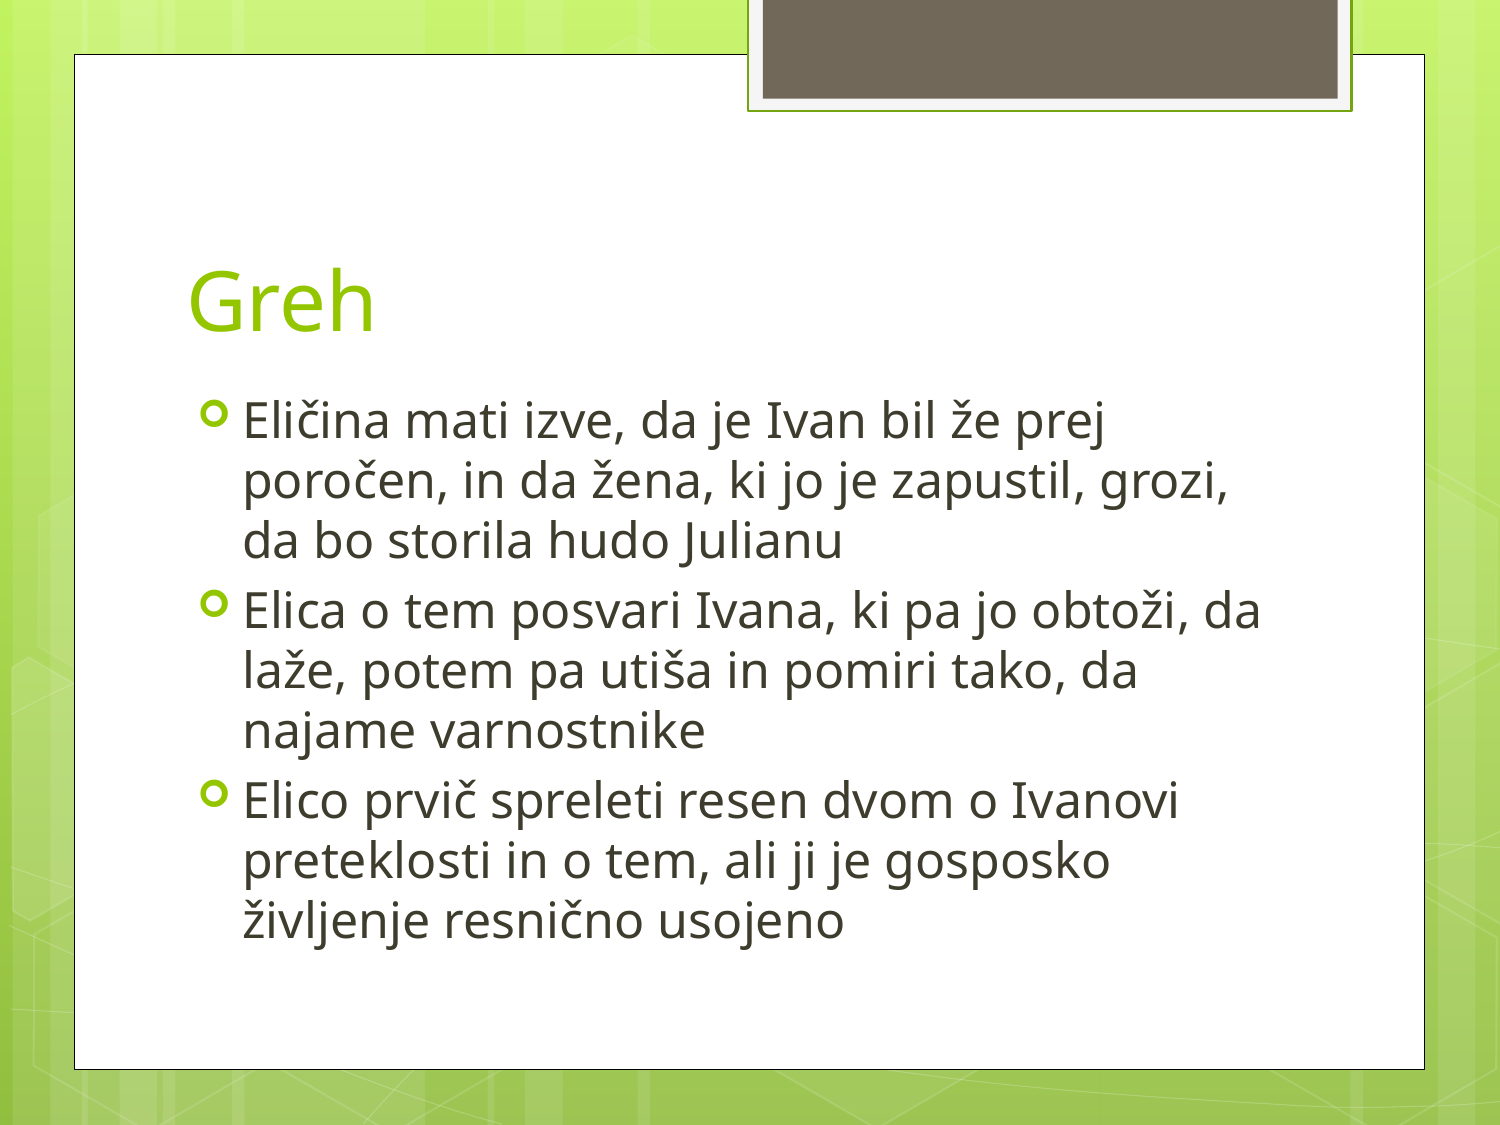

# Greh
Eličina mati izve, da je Ivan bil že prej poročen, in da žena, ki jo je zapustil, grozi, da bo storila hudo Julianu
Elica o tem posvari Ivana, ki pa jo obtoži, da laže, potem pa utiša in pomiri tako, da najame varnostnike
Elico prvič spreleti resen dvom o Ivanovi preteklosti in o tem, ali ji je gosposko življenje resnično usojeno